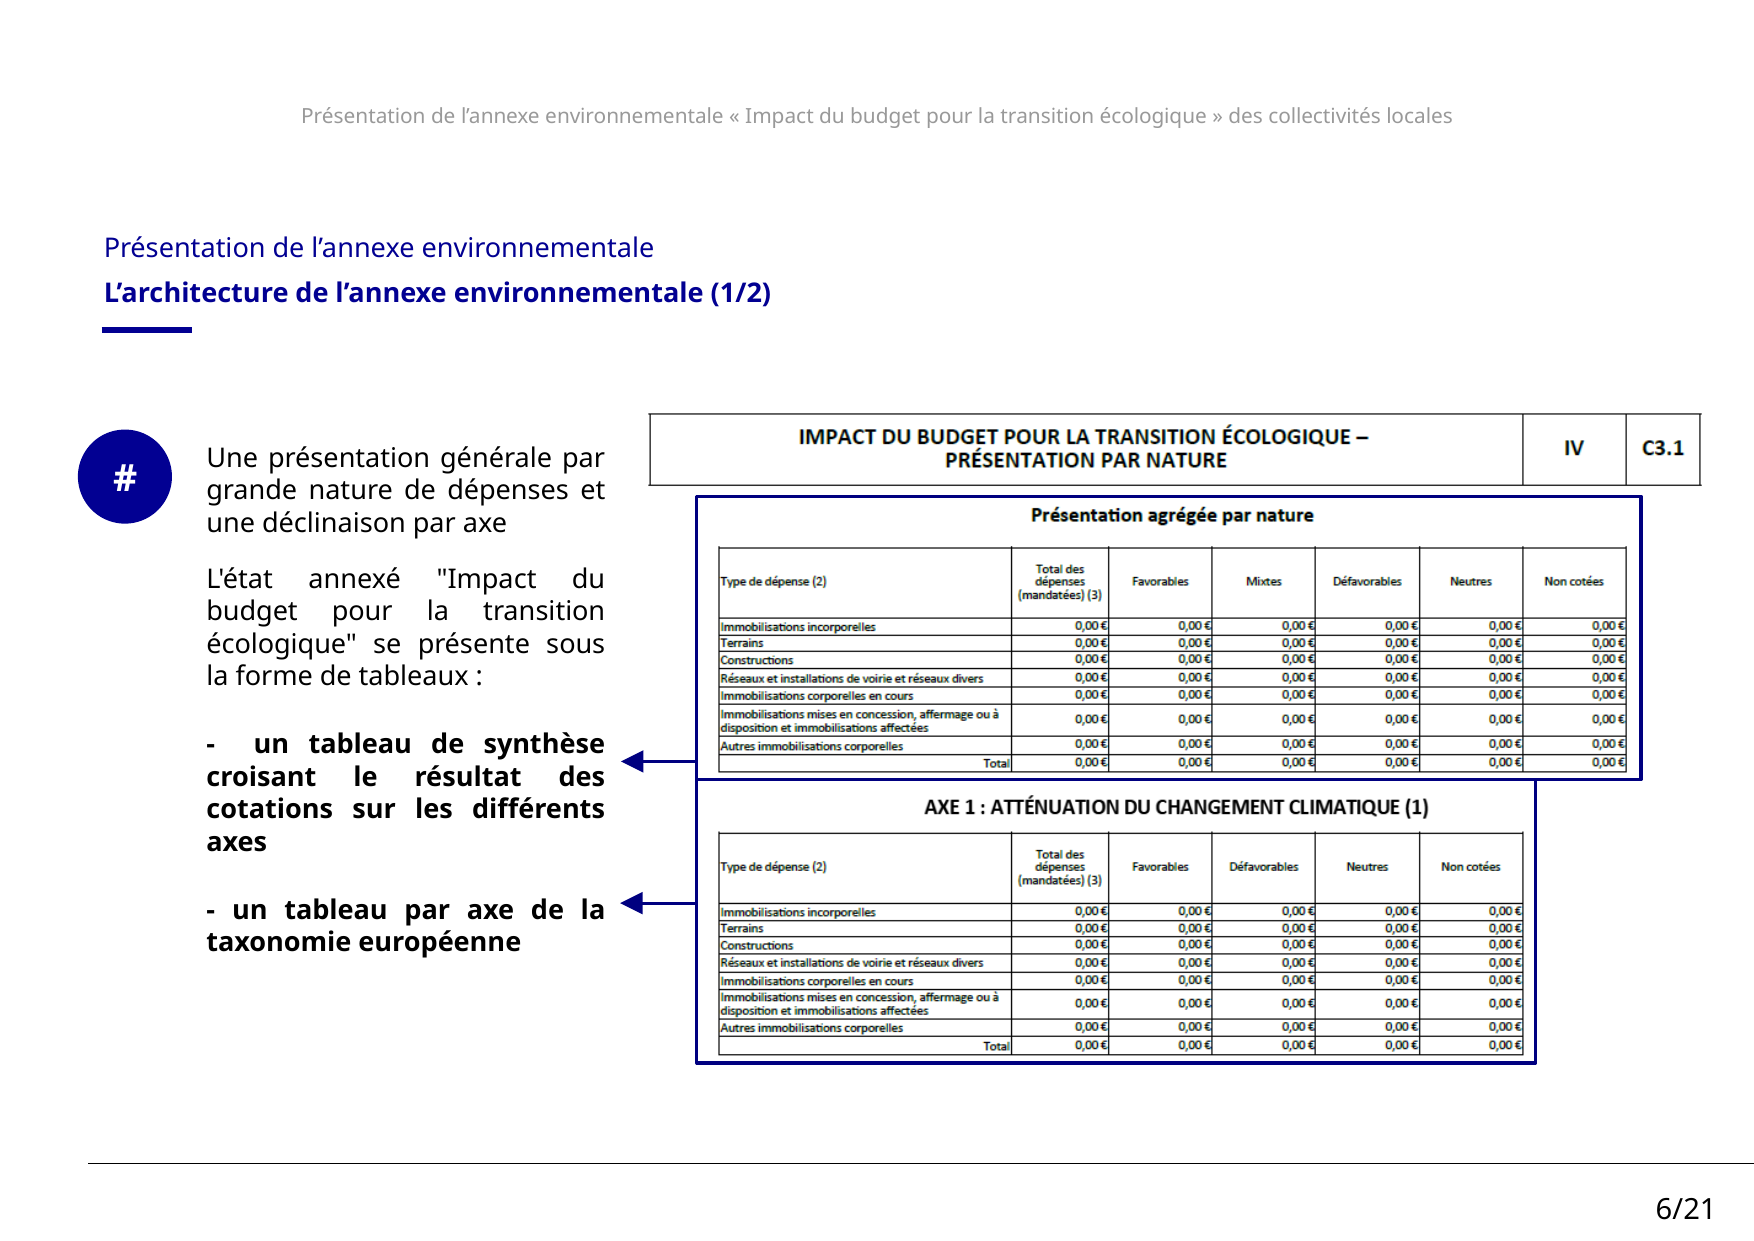

Présentation de l’annexe environnementale « Impact du budget pour la transition écologique » des collectivités locales
Présentation de l’annexe environnementale
L’architecture de l’annexe environnementale (1/2)
Une présentation générale par grande nature de dépenses et une déclinaison par axe
L'état annexé "Impact du budget pour la transition écologique" se présente sous la forme de tableaux :
- un tableau de synthèse croisant le résultat des cotations sur les différents axes
- un tableau par axe de la taxonomie européenne
#